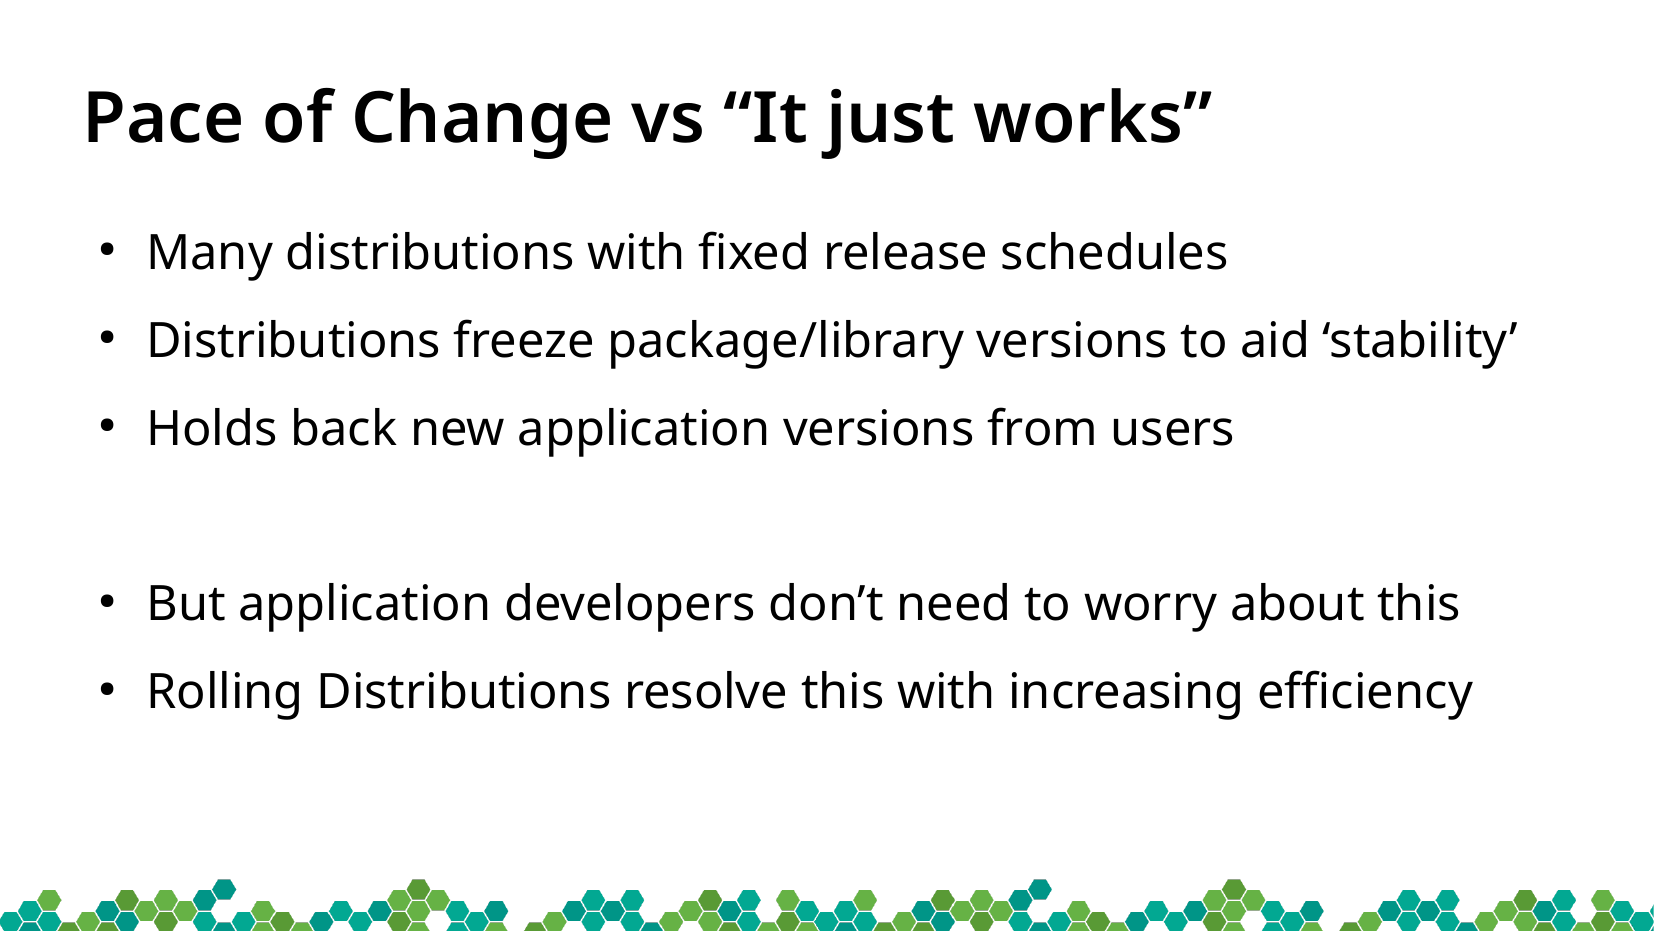

# Pace of Change vs “It just works”
Many distributions with fixed release schedules
Distributions freeze package/library versions to aid ‘stability’
Holds back new application versions from users
But application developers don’t need to worry about this
Rolling Distributions resolve this with increasing efficiency